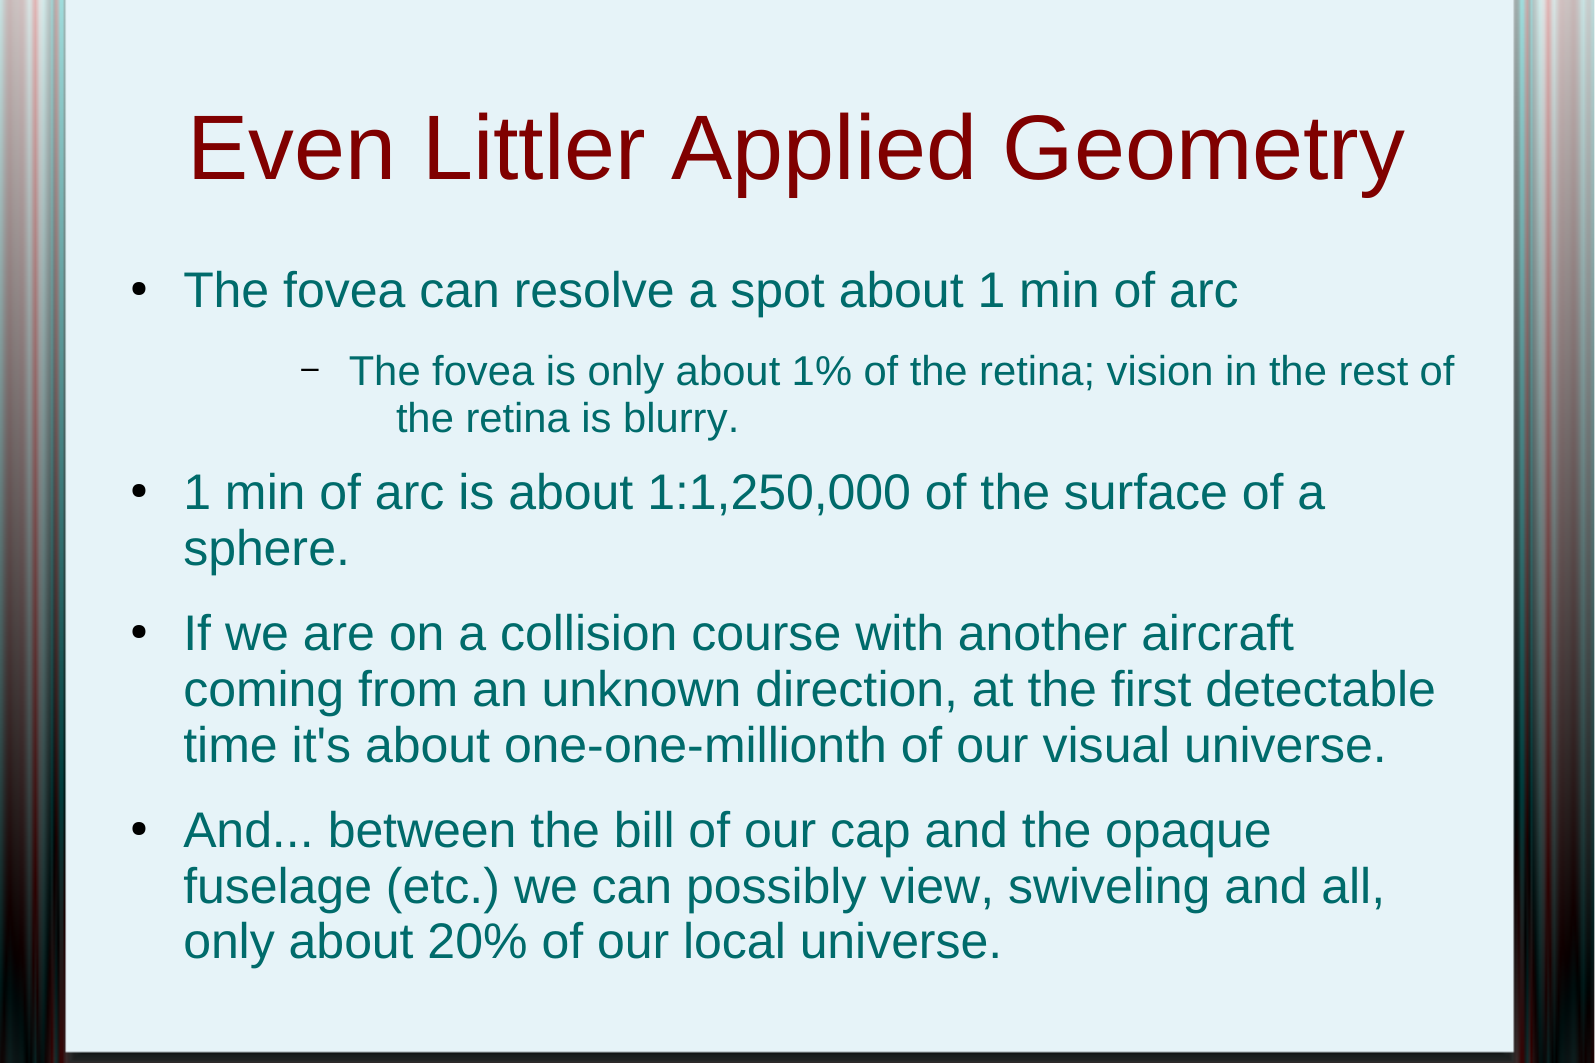

# Even Littler Applied Geometry
The fovea can resolve a spot about 1 min of arc
The fovea is only about 1% of the retina; vision in the rest of the retina is blurry.
1 min of arc is about 1:1,250,000 of the surface of a sphere.
If we are on a collision course with another aircraft coming from an unknown direction, at the first detectable time it's about one-one-millionth of our visual universe.
And... between the bill of our cap and the opaque fuselage (etc.) we can possibly view, swiveling and all, only about 20% of our local universe.